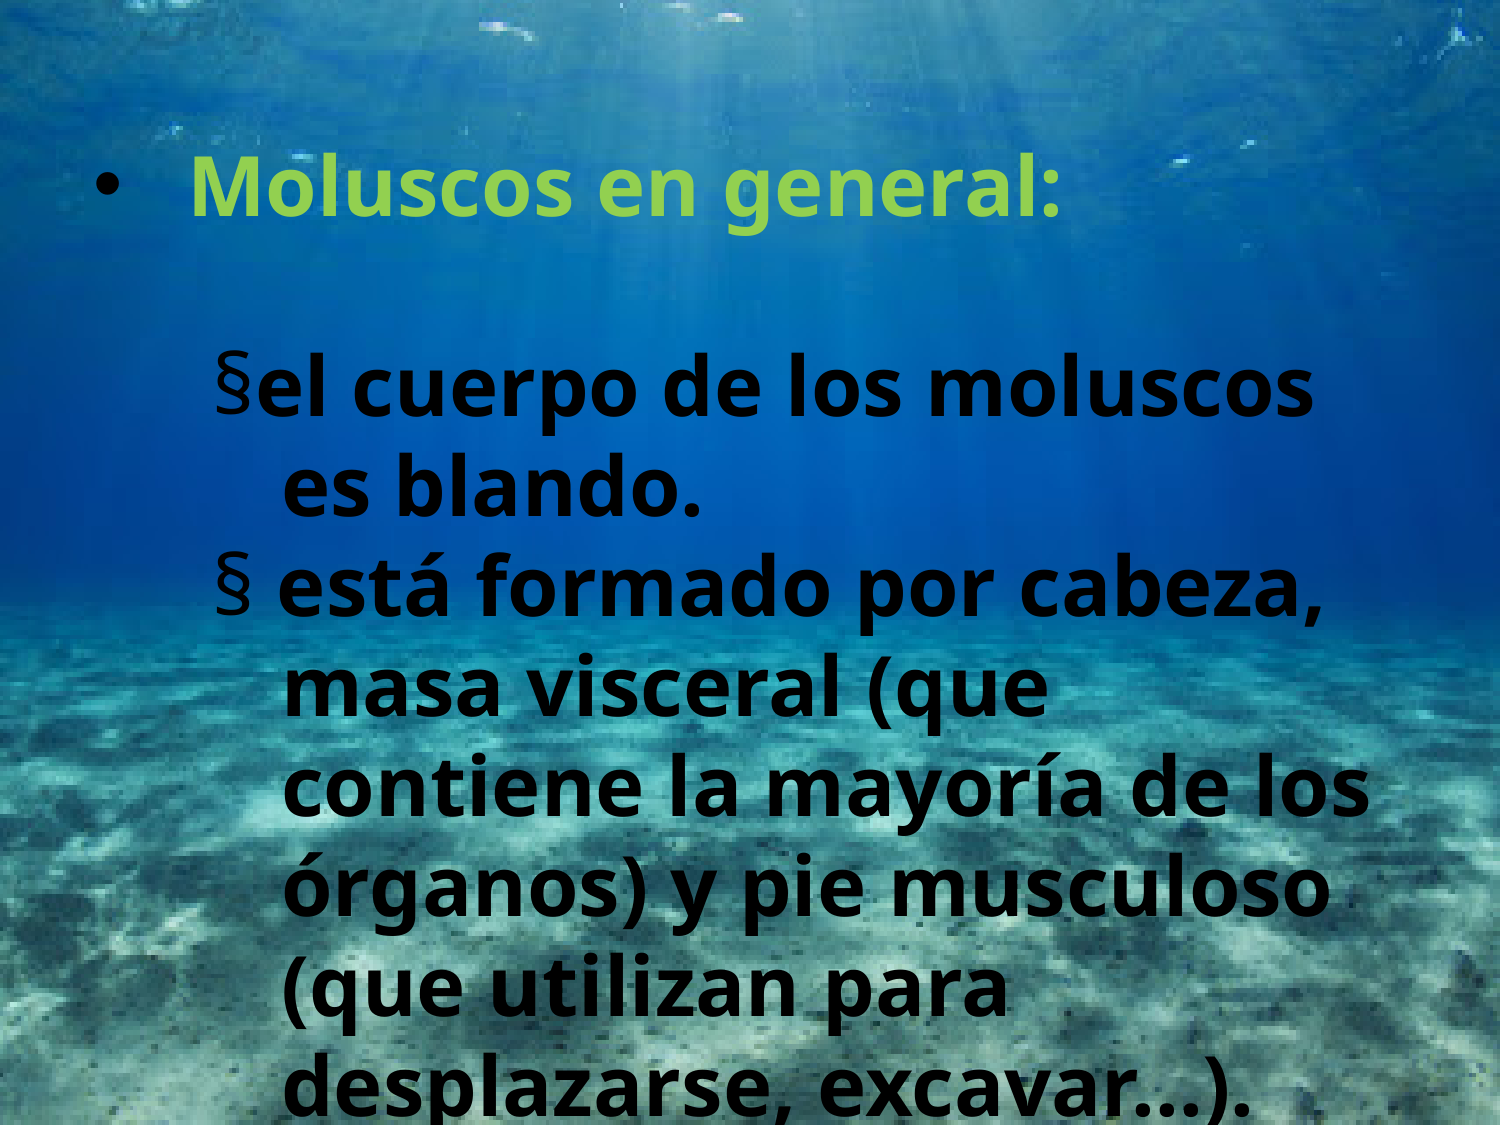

Moluscos en general:
el cuerpo de los moluscos es blando.
 está formado por cabeza, masa visceral (que contiene la mayoría de los órganos) y pie musculoso (que utilizan para desplazarse, excavar...).